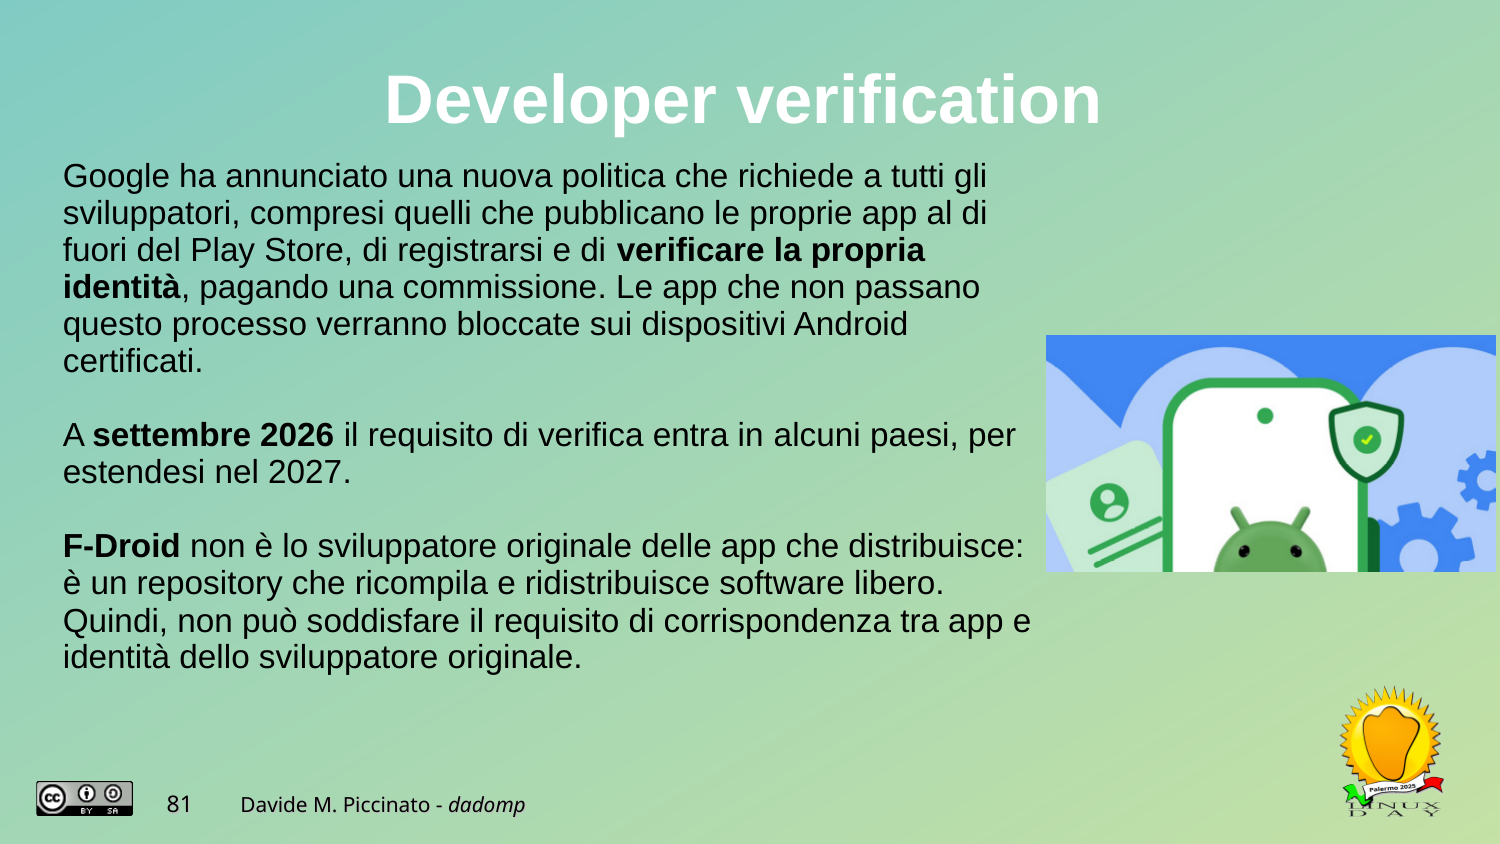

# Developer verification
Google ha annunciato una nuova politica che richiede a tutti gli sviluppatori, compresi quelli che pubblicano le proprie app al di fuori del Play Store, di registrarsi e di verificare la propria identità, pagando una commissione. Le app che non passano questo processo verranno bloccate sui dispositivi Android certificati.
A settembre 2026 il requisito di verifica entra in alcuni paesi, per estendesi nel 2027.
F-Droid non è lo sviluppatore originale delle app che distribuisce: è un repository che ricompila e ridistribuisce software libero. Quindi, non può soddisfare il requisito di corrispondenza tra app e identità dello sviluppatore originale.